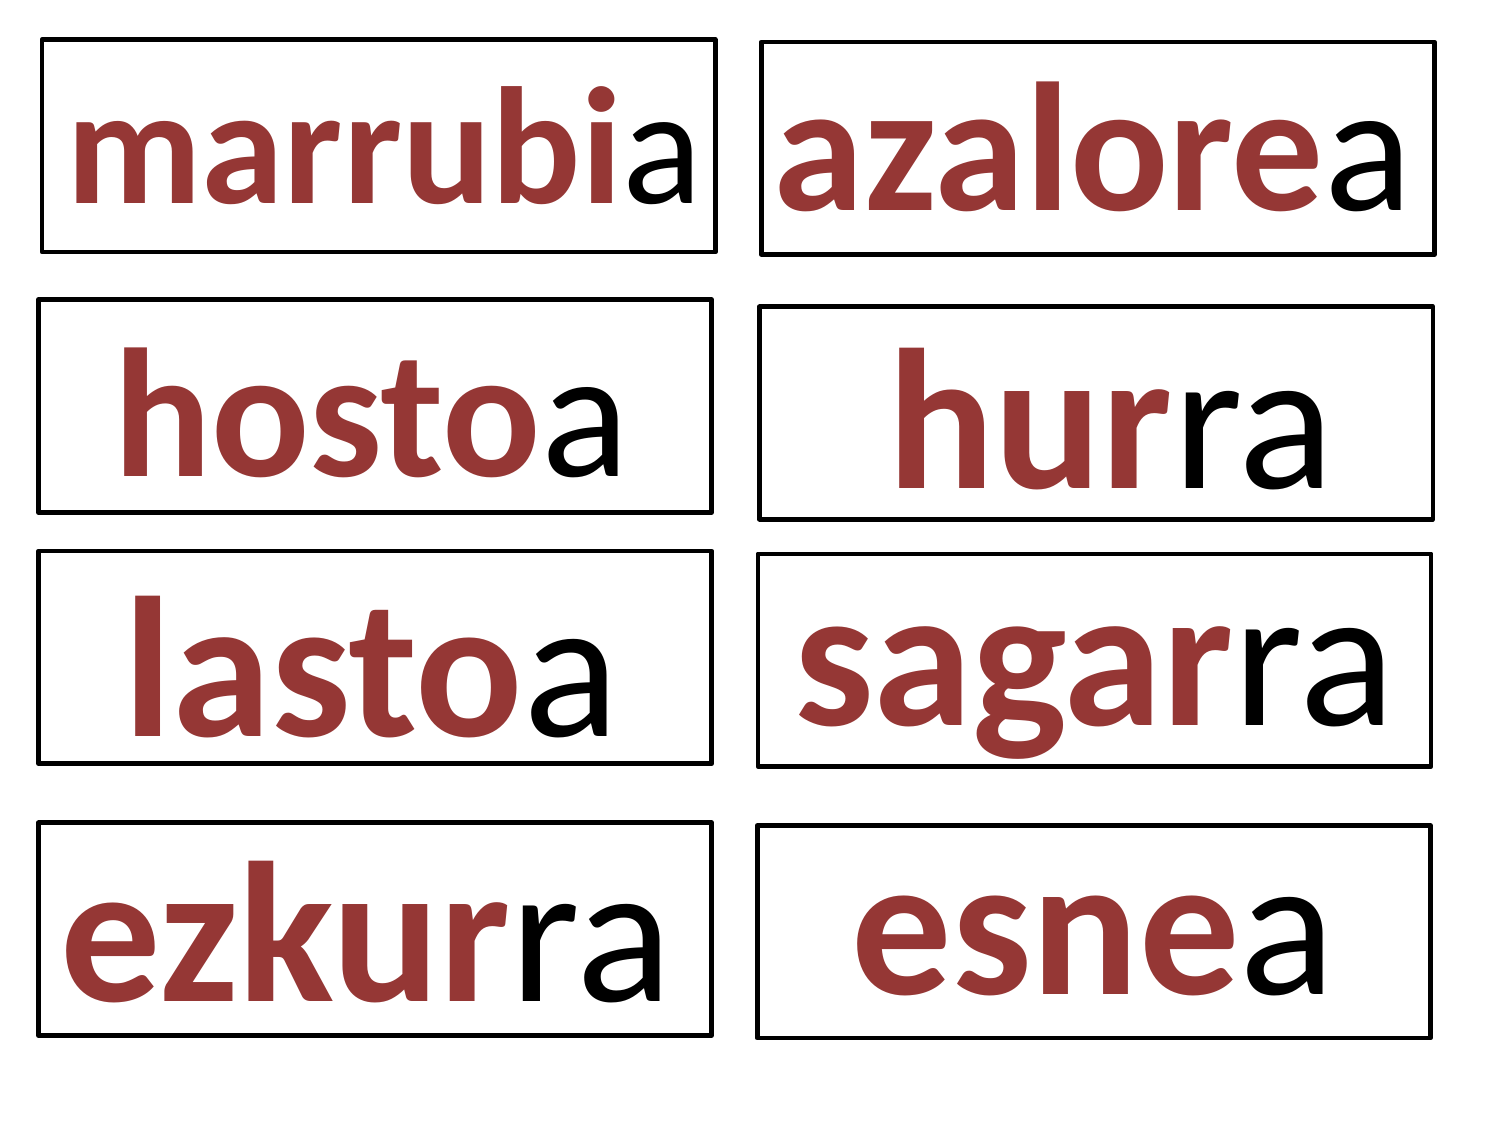

azalorea
marrubia
 hurra
hostoa
sagarra
lastoa
esnea
ezkurra